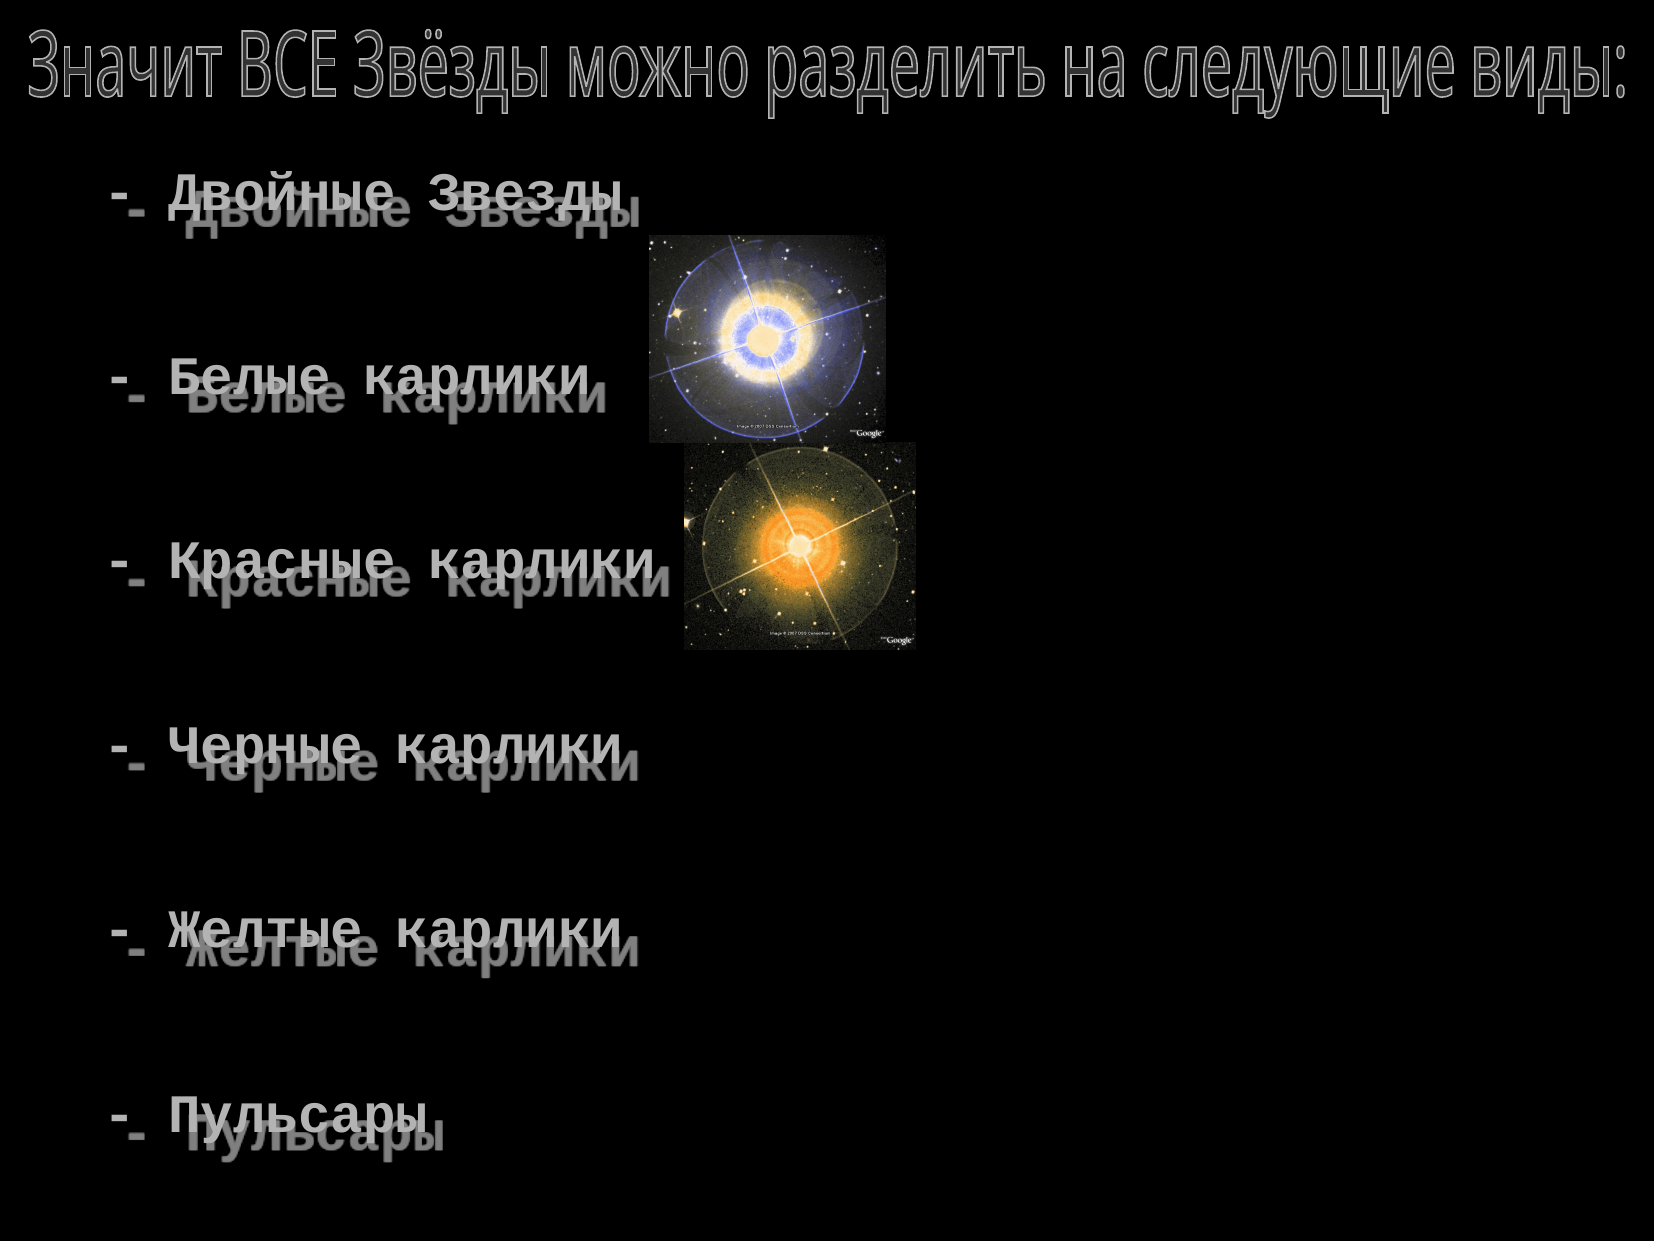

Значит ВСЕ Звёзды можно разделить на следующие виды:
- Двойные Звезды
- Белые карлики
- Красные карлики
- Черные карлики
- Желтые карлики
- Пульсары